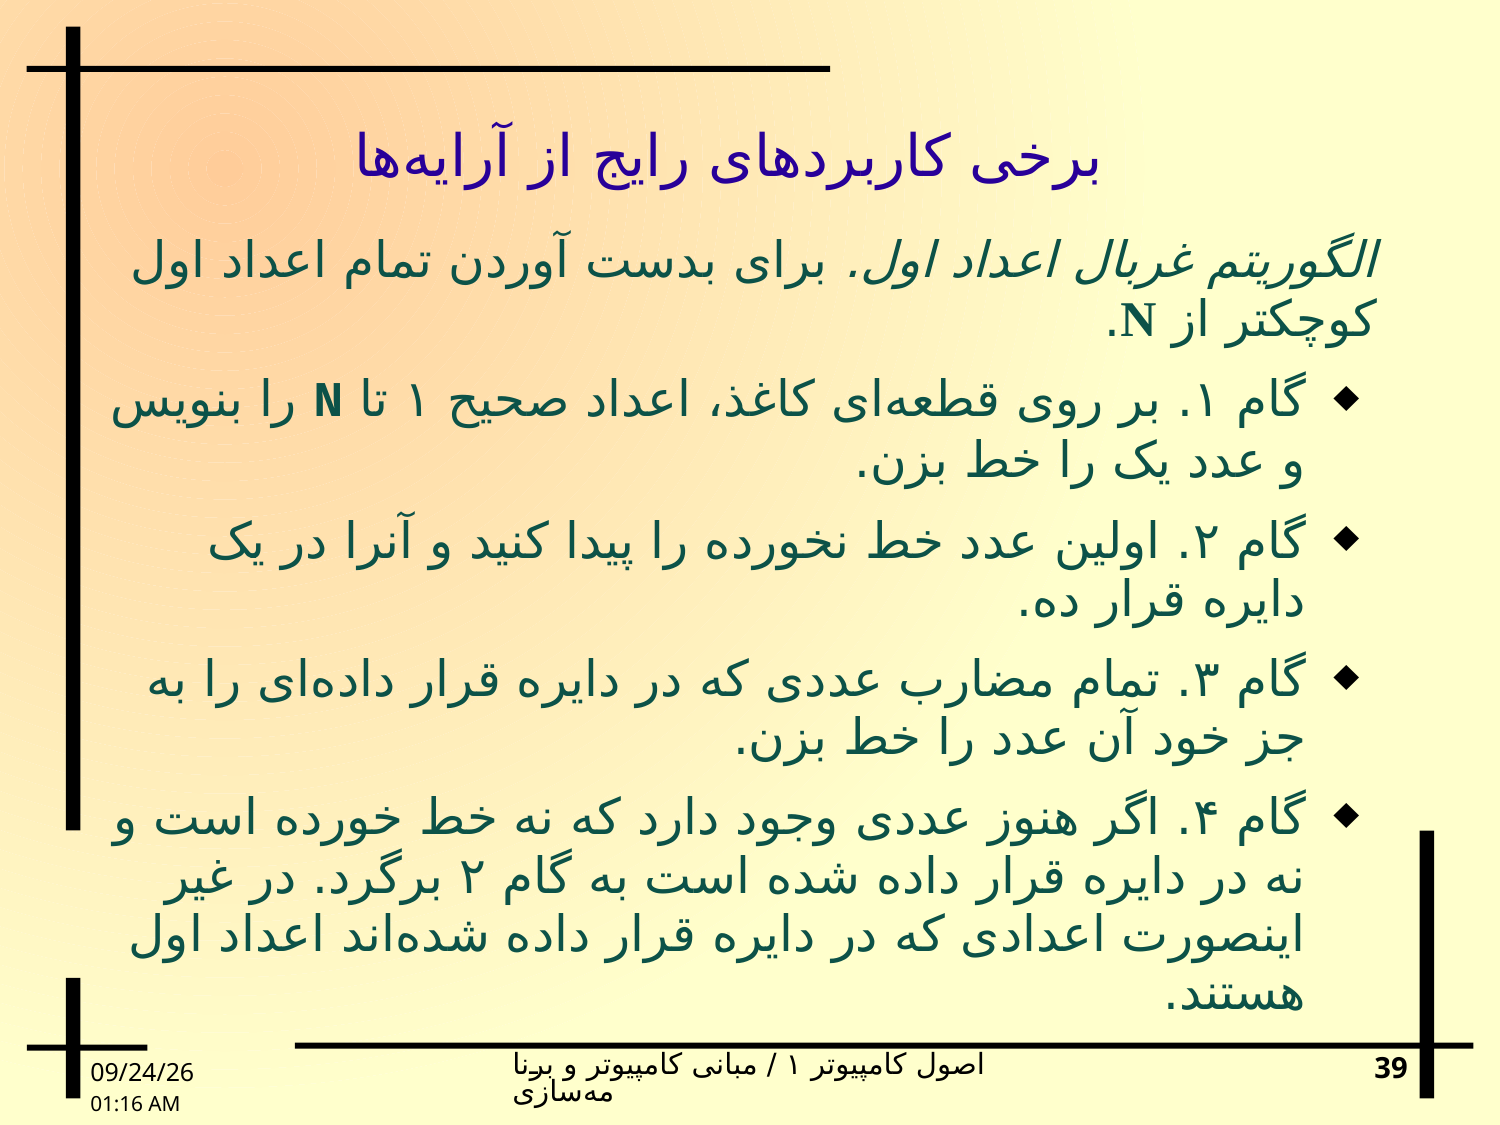

برخی کاربردهای رایج از آرایه‌ها
# الگوریتم غربال اعداد اول. برای بدست آوردن تمام اعداد اول کوچکتر از N.
گام ۱. بر روی قطعه‌ای کاغذ، اعداد صحیح ۱ تا N را بنویس و عدد یک را خط بزن.
گام ۲. اولین عدد خط نخورده را پیدا کنید و آنرا در یک دایره قرار ده.
گام ۳. تمام مضارب عددی که در دایره قرار داده‌ای را به جز خود آن عدد را خط بزن.
گام ۴. اگر هنوز عددی وجود دارد که نه خط خورده است و نه در دایره قرار داده شده است به گام ۲ برگرد. در غیر اینصورت اعدادی که در دایره قرار داده شده‌اند اعداد اول هستند.
اصول کامپیوتر ۱ / مبانی کامپیوتر و برنامه‌سازی
39